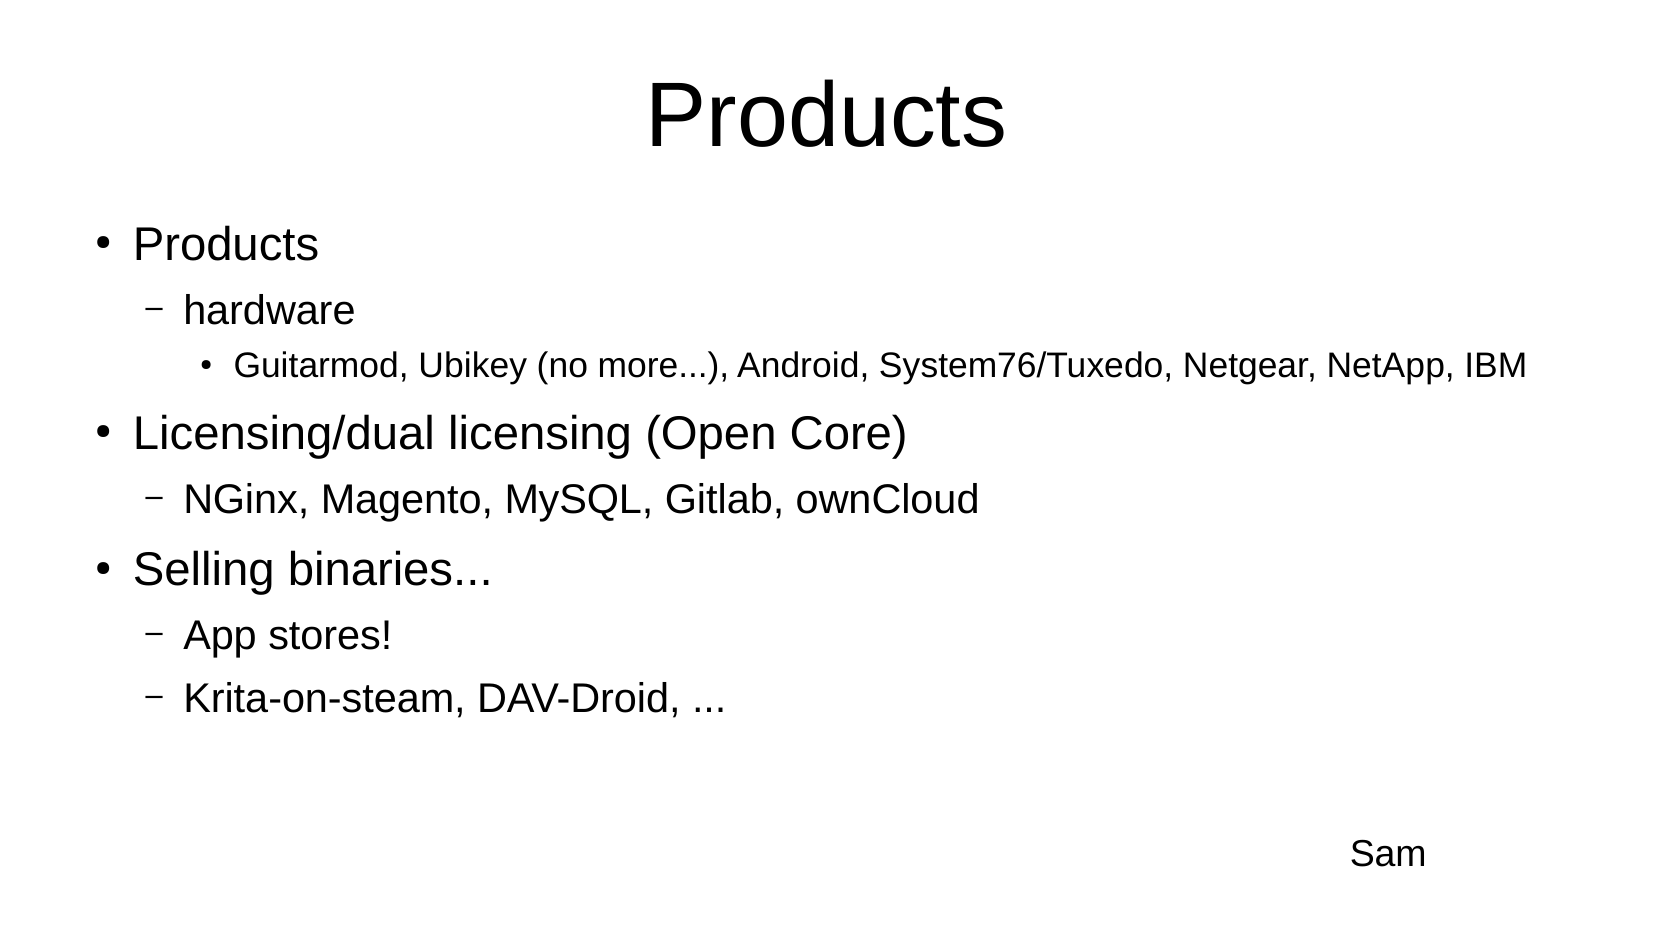

# Products
Products
hardware
Guitarmod, Ubikey (no more...), Android, System76/Tuxedo, Netgear, NetApp, IBM
Licensing/dual licensing (Open Core)
NGinx, Magento, MySQL, Gitlab, ownCloud
Selling binaries...
App stores!
Krita-on-steam, DAV-Droid, ...
Sam